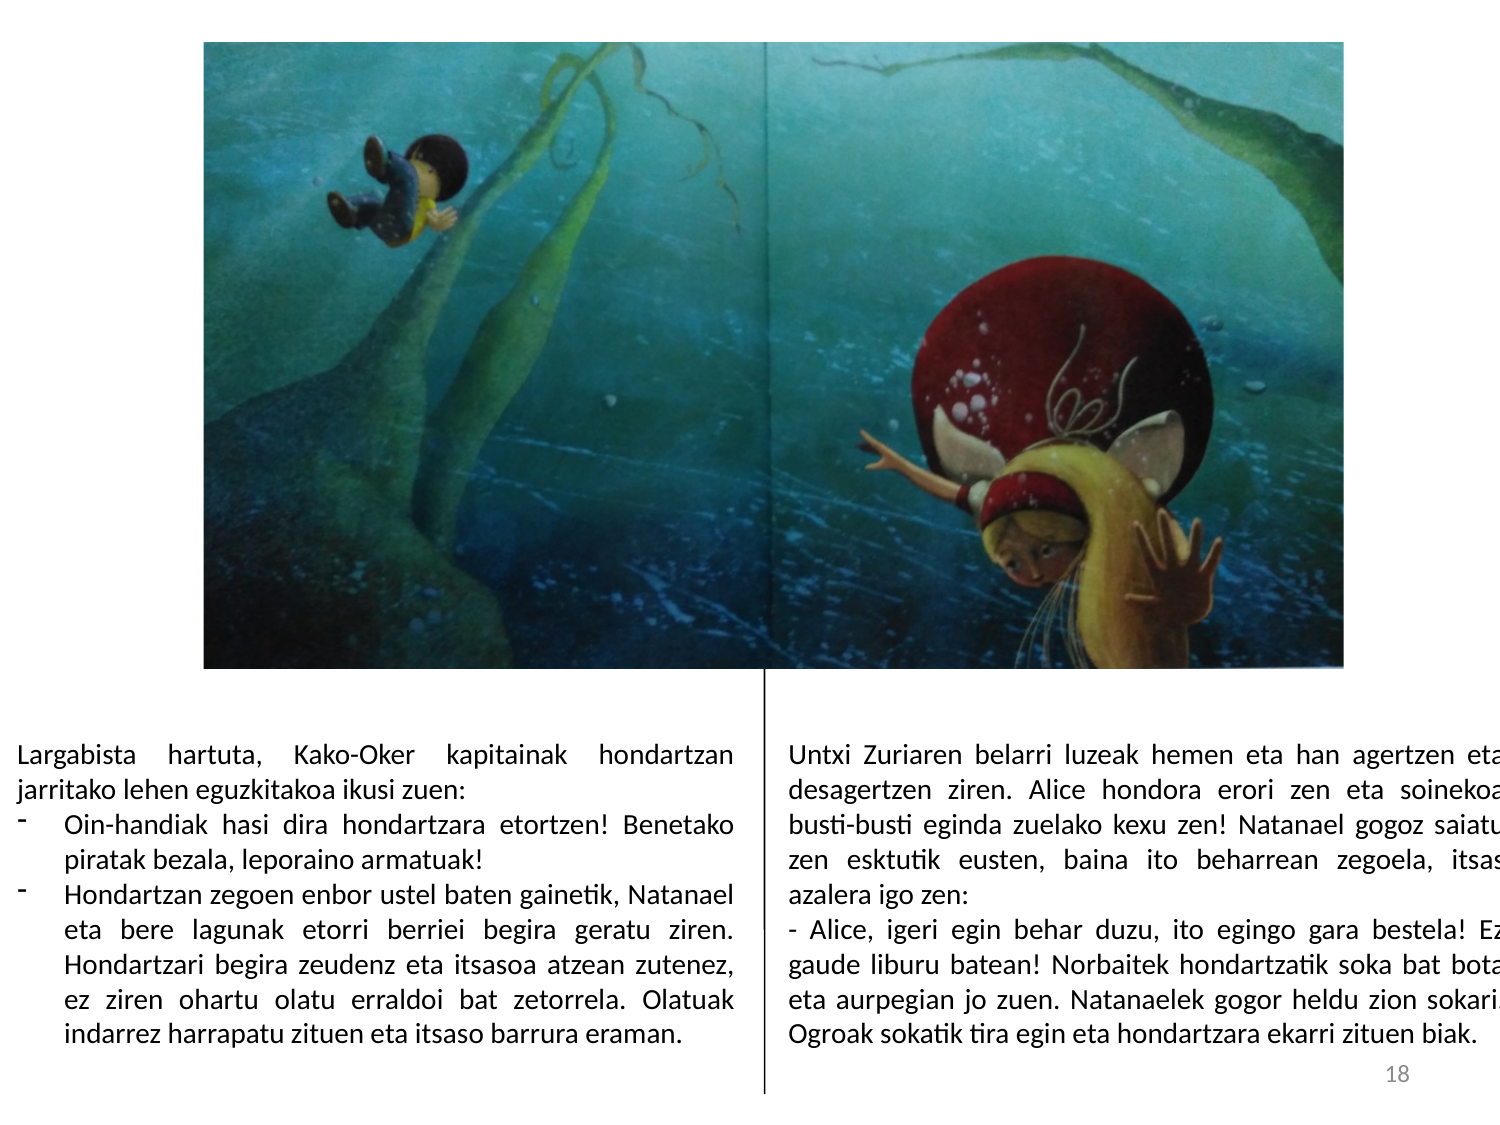

Largabista hartuta, Kako-Oker kapitainak hondartzan jarritako lehen eguzkitakoa ikusi zuen:
Oin-handiak hasi dira hondartzara etortzen! Benetako piratak bezala, leporaino armatuak!
Hondartzan zegoen enbor ustel baten gainetik, Natanael eta bere lagunak etorri berriei begira geratu ziren. Hondartzari begira zeudenz eta itsasoa atzean zutenez, ez ziren ohartu olatu erraldoi bat zetorrela. Olatuak indarrez harrapatu zituen eta itsaso barrura eraman.
Untxi Zuriaren belarri luzeak hemen eta han agertzen eta desagertzen ziren. Alice hondora erori zen eta soinekoa busti-busti eginda zuelako kexu zen! Natanael gogoz saiatu zen esktutik eusten, baina ito beharrean zegoela, itsas azalera igo zen:
- Alice, igeri egin behar duzu, ito egingo gara bestela! Ez gaude liburu batean! Norbaitek hondartzatik soka bat bota eta aurpegian jo zuen. Natanaelek gogor heldu zion sokari. Ogroak sokatik tira egin eta hondartzara ekarri zituen biak.